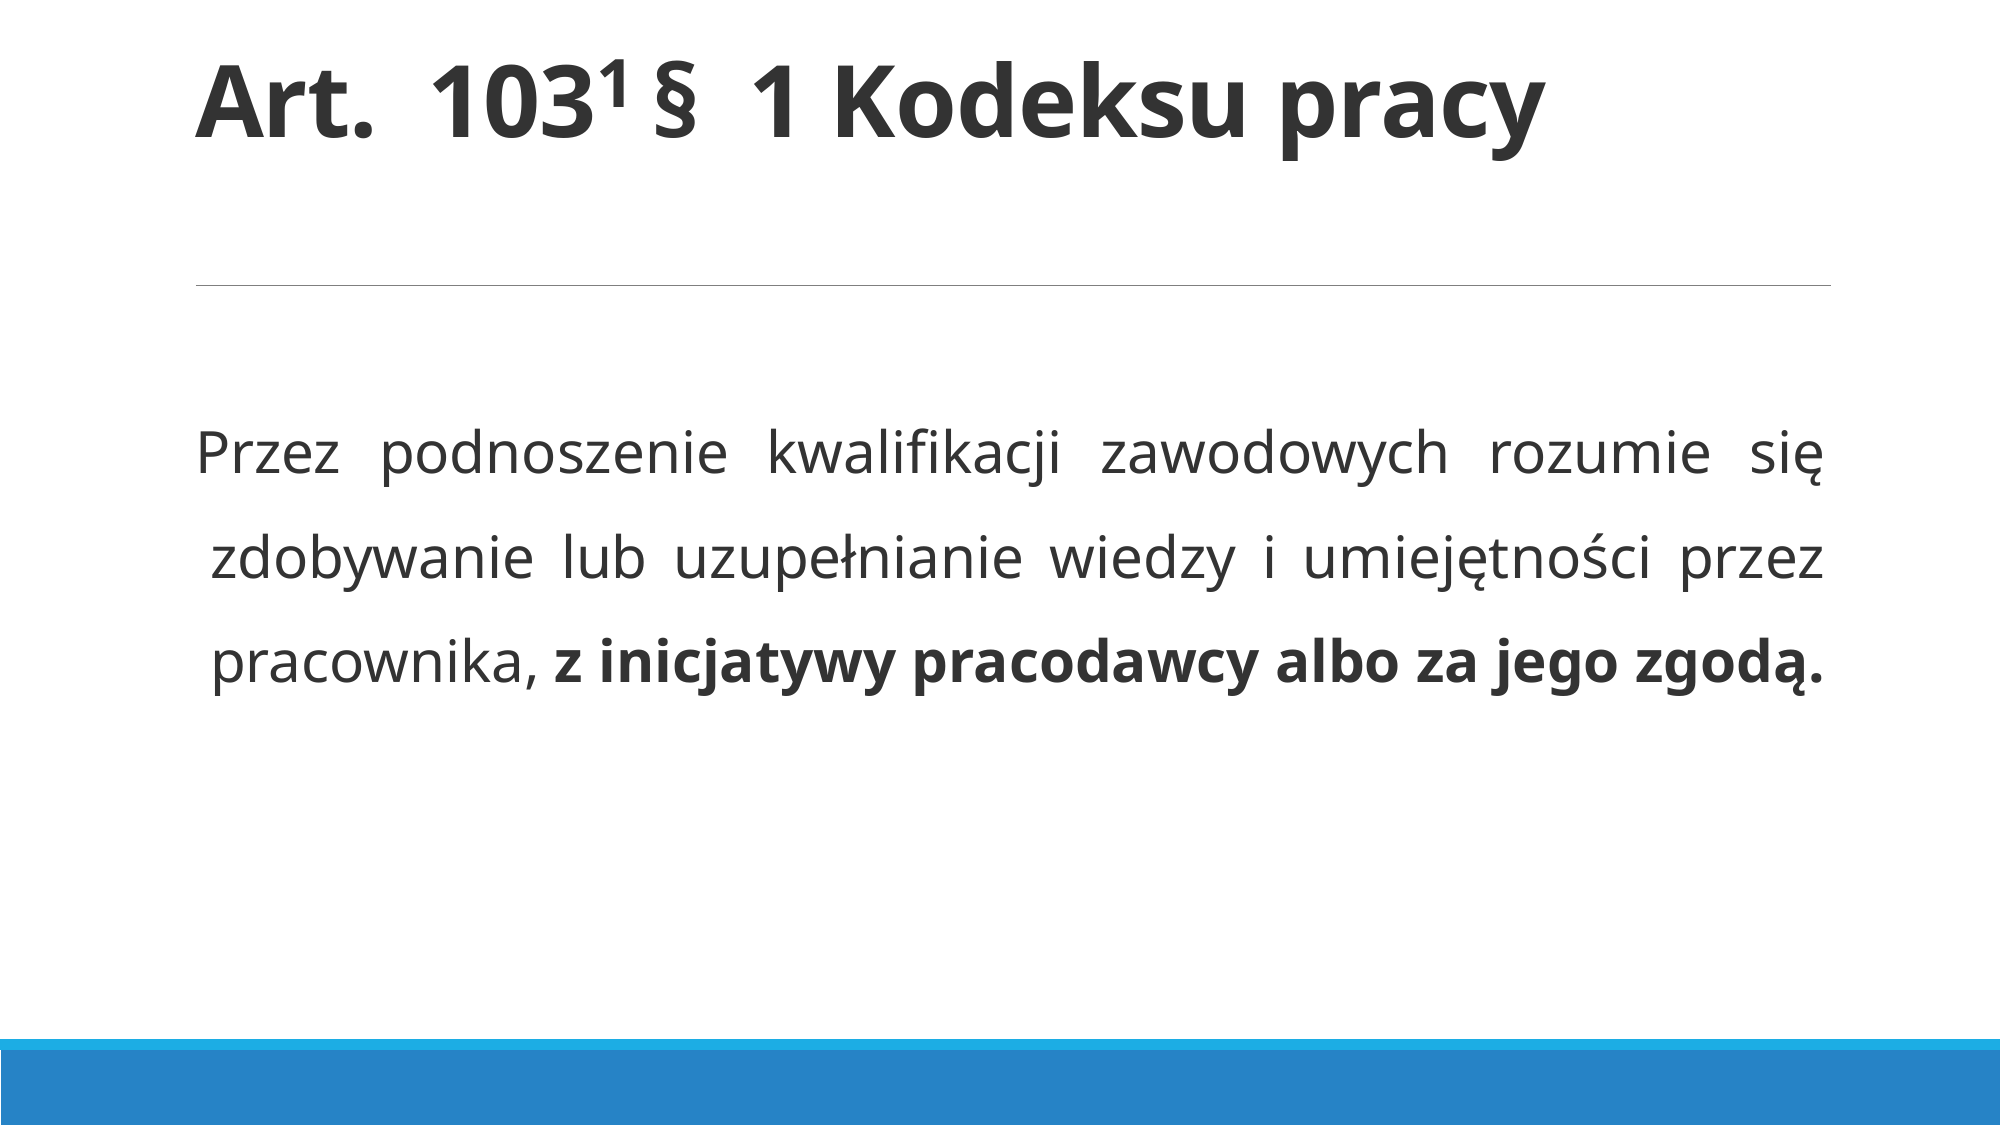

# Art.  1031 §  1 Kodeksu pracy
Przez podnoszenie kwalifikacji zawodowych rozumie się zdobywanie lub uzupełnianie wiedzy i umiejętności przez pracownika, z inicjatywy pracodawcy albo za jego zgodą.